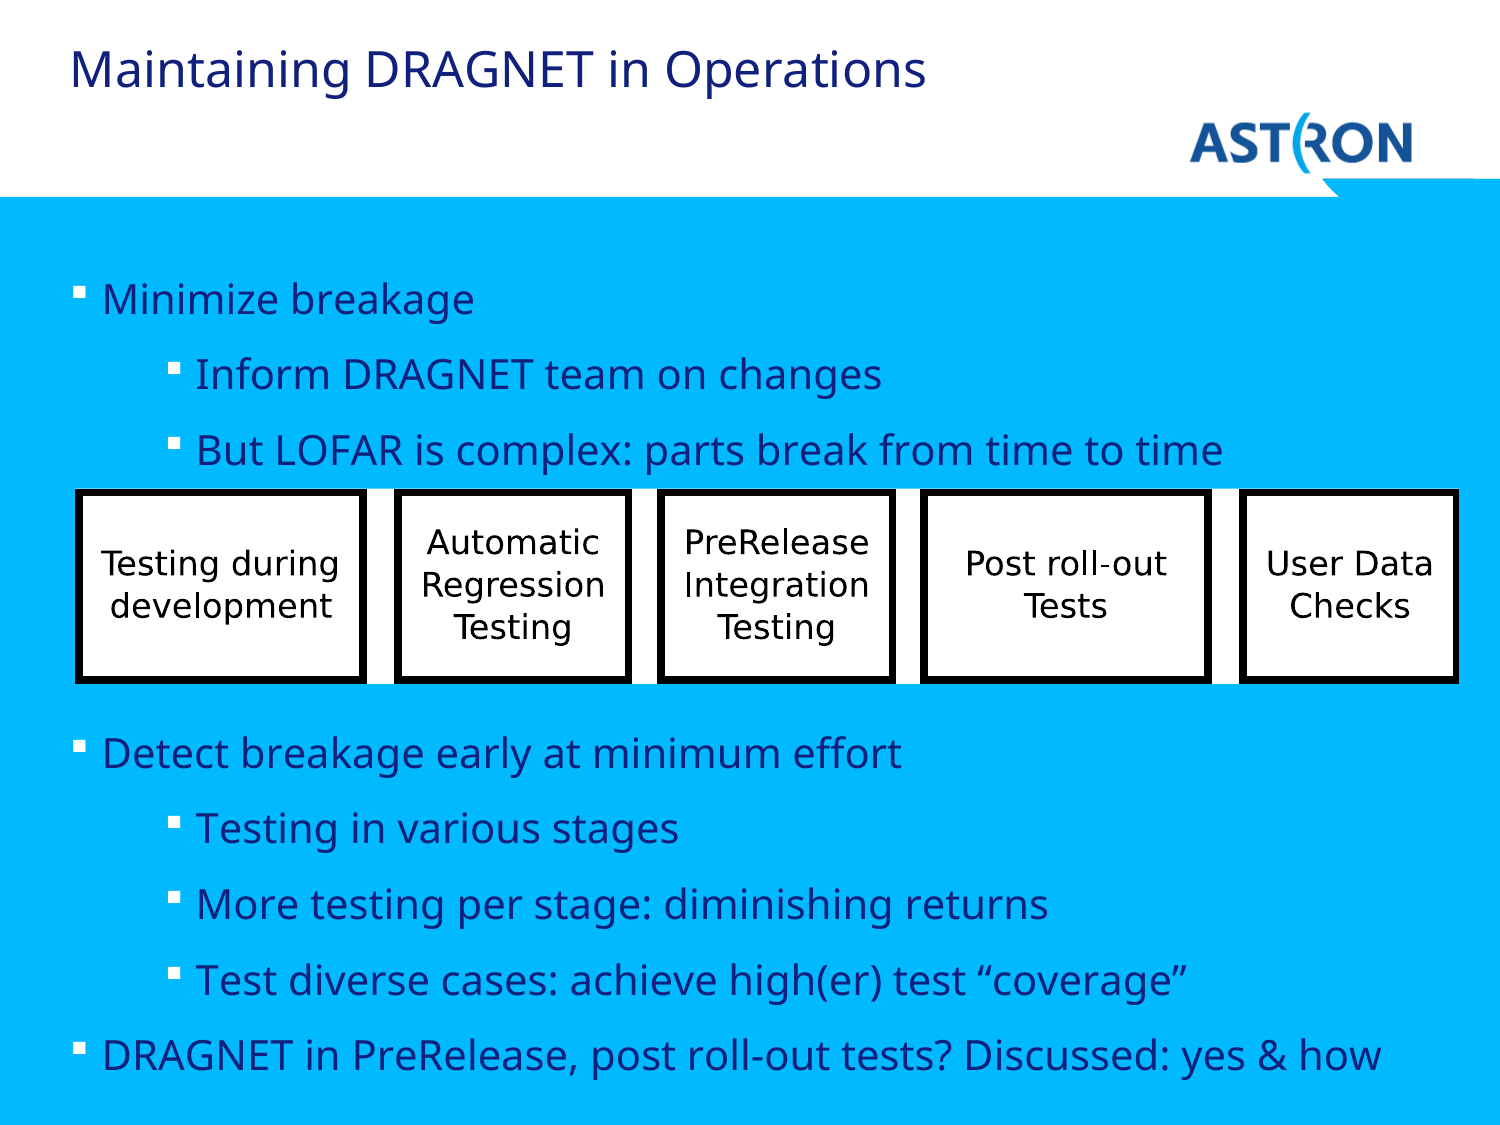

# Maintaining DRAGNET in Operations
Minimize breakage
Inform DRAGNET team on changes
But LOFAR is complex: parts break from time to time
Detect breakage early at minimum effort
Testing in various stages
More testing per stage: diminishing returns
Test diverse cases: achieve high(er) test “coverage”
DRAGNET in PreRelease, post roll-out tests? Discussed: yes & how
9